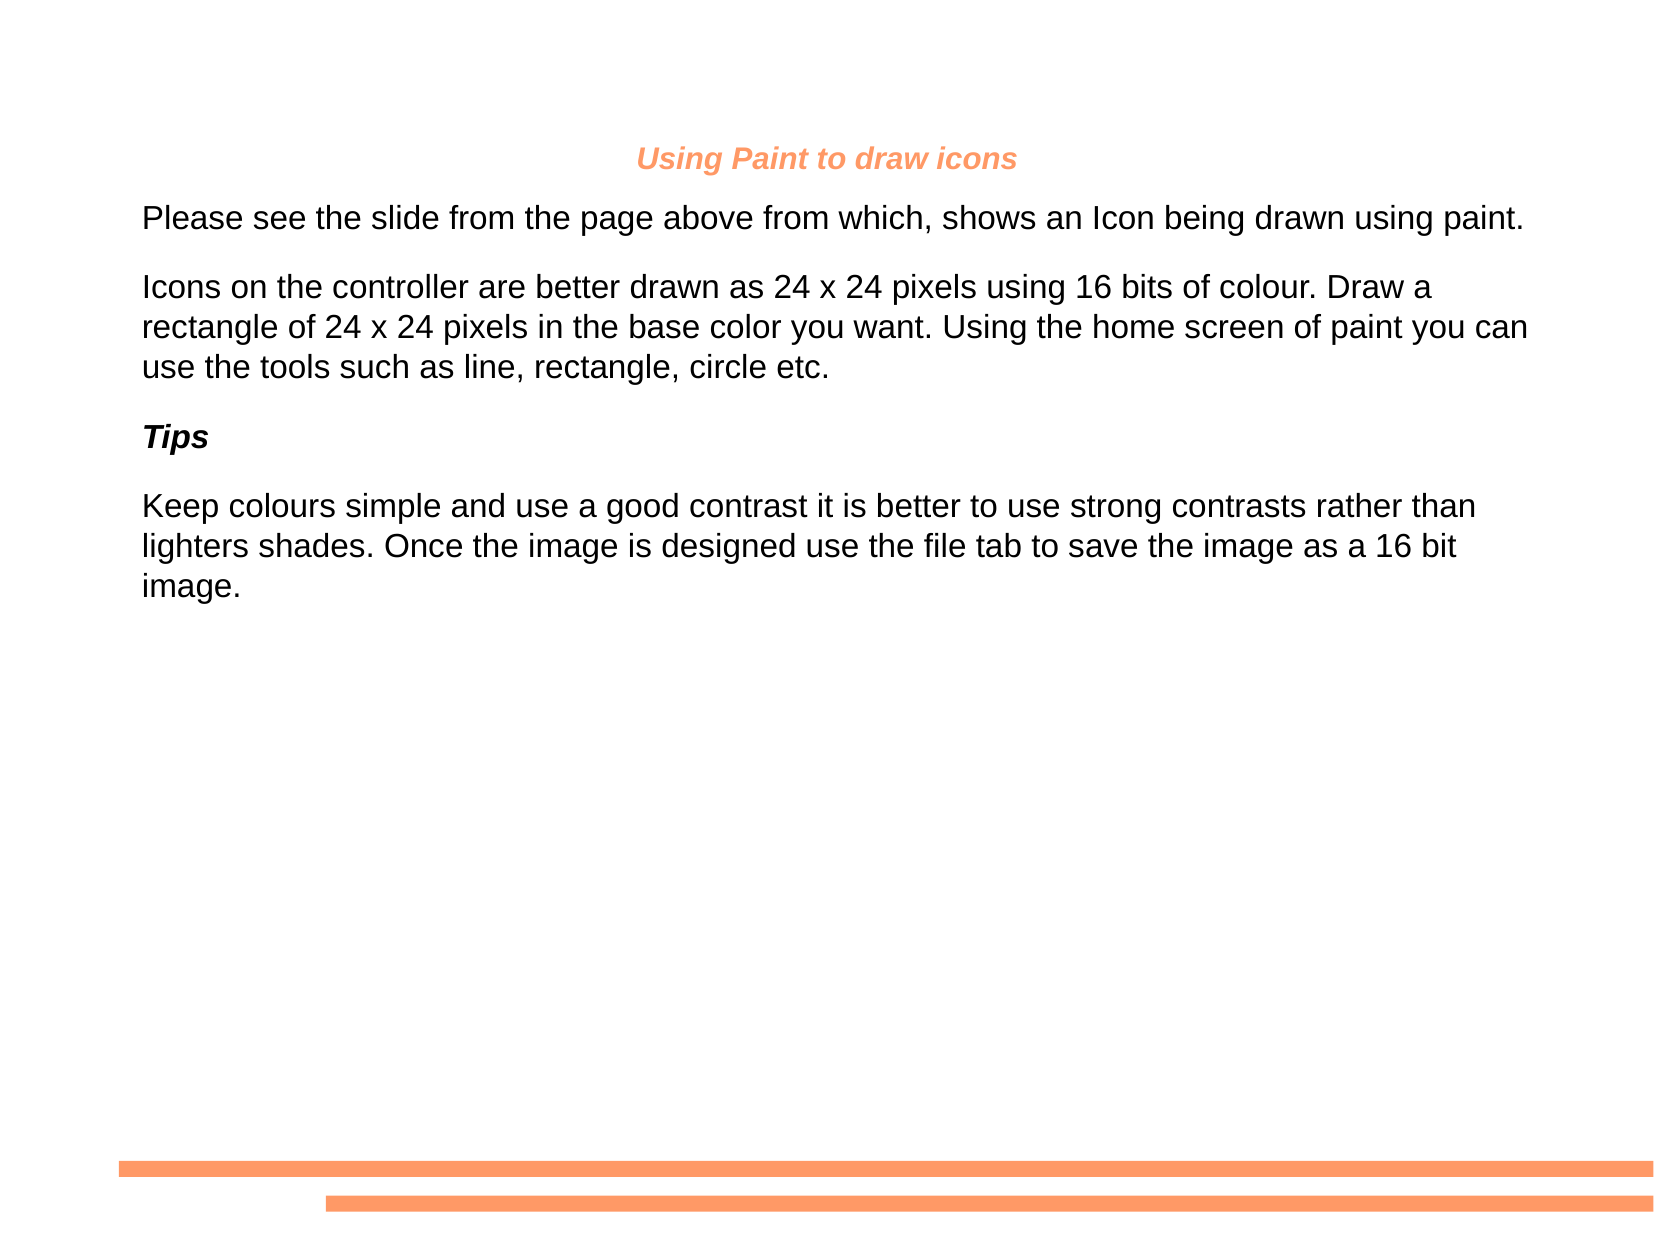

# Using Paint to draw icons
Please see the slide from the page above from which, shows an Icon being drawn using paint.
Icons on the controller are better drawn as 24 x 24 pixels using 16 bits of colour. Draw a rectangle of 24 x 24 pixels in the base color you want. Using the home screen of paint you can use the tools such as line, rectangle, circle etc.
Tips
Keep colours simple and use a good contrast it is better to use strong contrasts rather than lighters shades. Once the image is designed use the file tab to save the image as a 16 bit image.